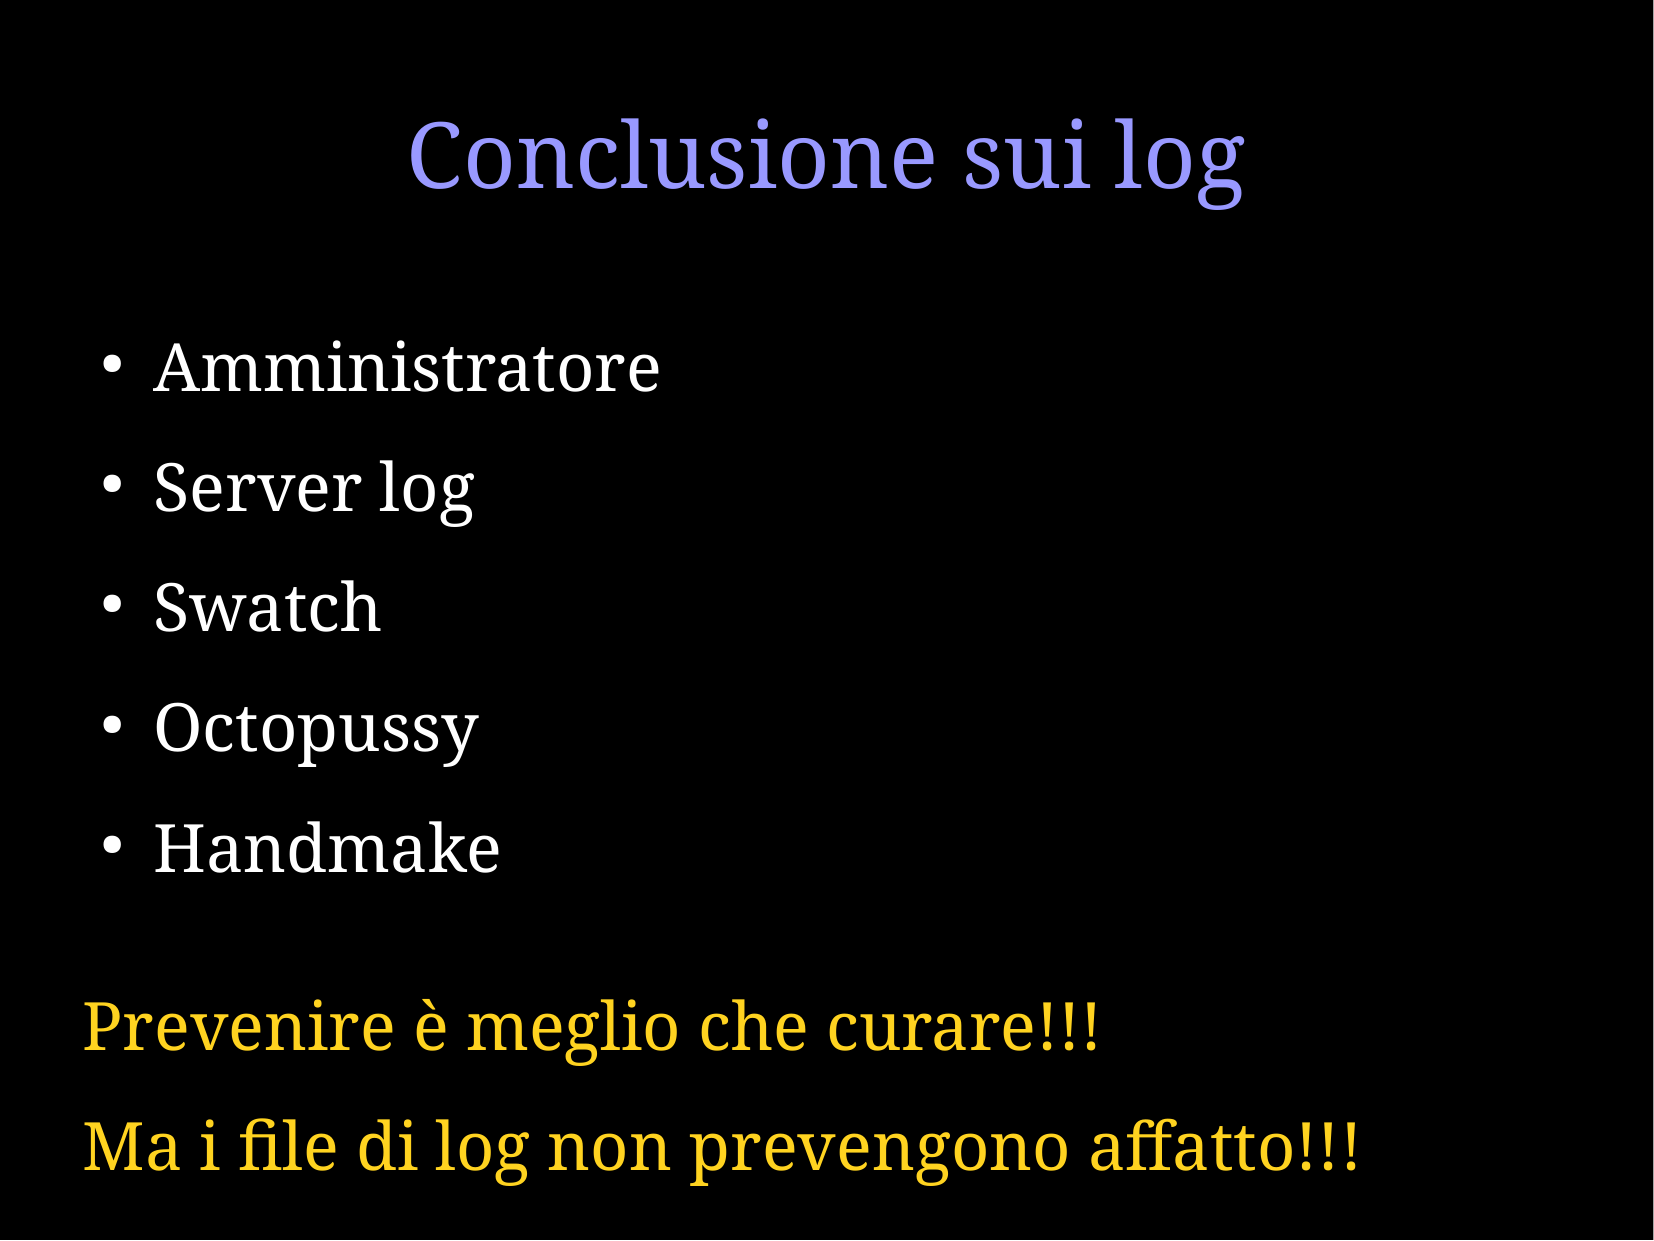

# Conclusione sui log
Amministratore
Server log
Swatch
Octopussy
Handmake
Prevenire è meglio che curare!!!
Ma i file di log non prevengono affatto!!!